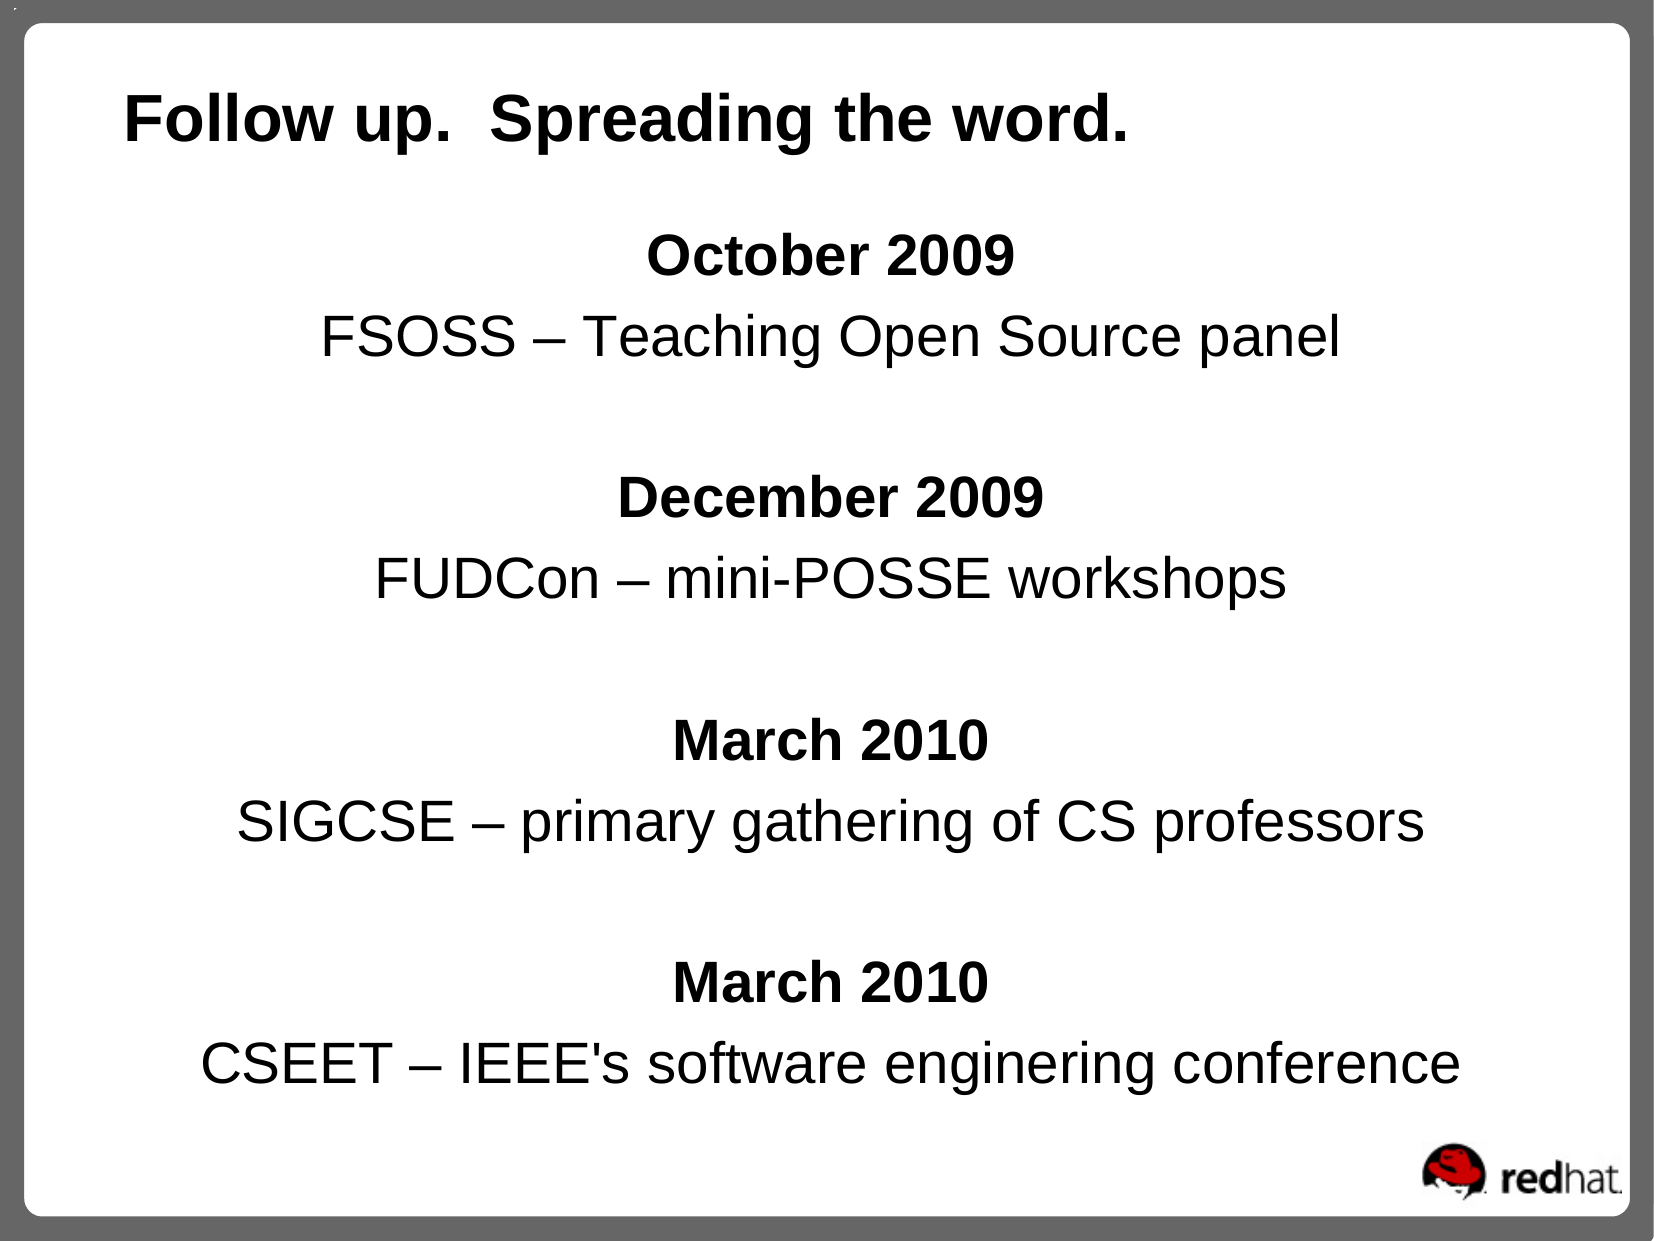

# Follow up. Spreading the word.
October 2009
FSOSS – Teaching Open Source panel
December 2009
FUDCon – mini-POSSE workshops
March 2010
SIGCSE – primary gathering of CS professors
March 2010
CSEET – IEEE's software enginering conference